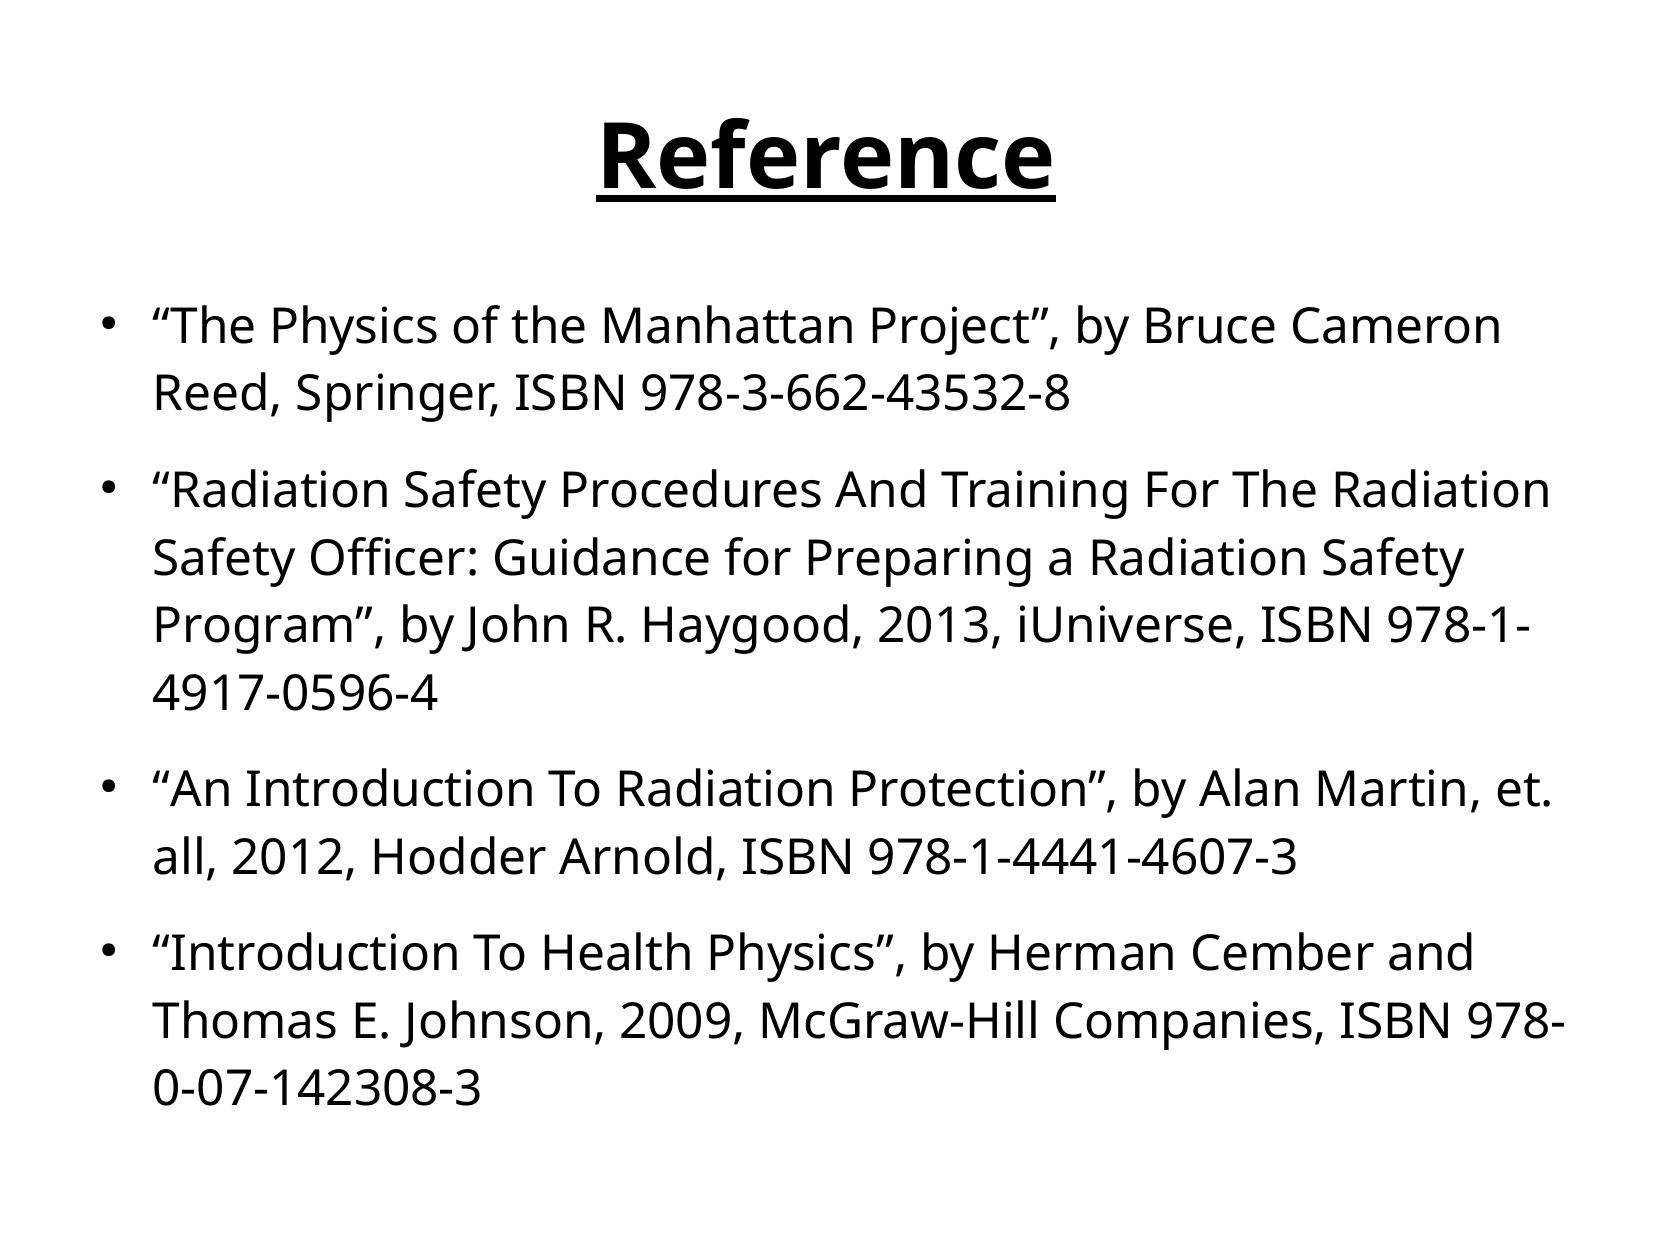

# Reference
“The Physics of the Manhattan Project”, by Bruce Cameron Reed, Springer, ISBN 978-3-662-43532-8
“Radiation Safety Procedures And Training For The Radiation Safety Officer: Guidance for Preparing a Radiation Safety Program”, by John R. Haygood, 2013, iUniverse, ISBN 978-1-4917-0596-4
“An Introduction To Radiation Protection”, by Alan Martin, et. all, 2012, Hodder Arnold, ISBN 978-1-4441-4607-3
“Introduction To Health Physics”, by Herman Cember and Thomas E. Johnson, 2009, McGraw-Hill Companies, ISBN 978-0-07-142308-3